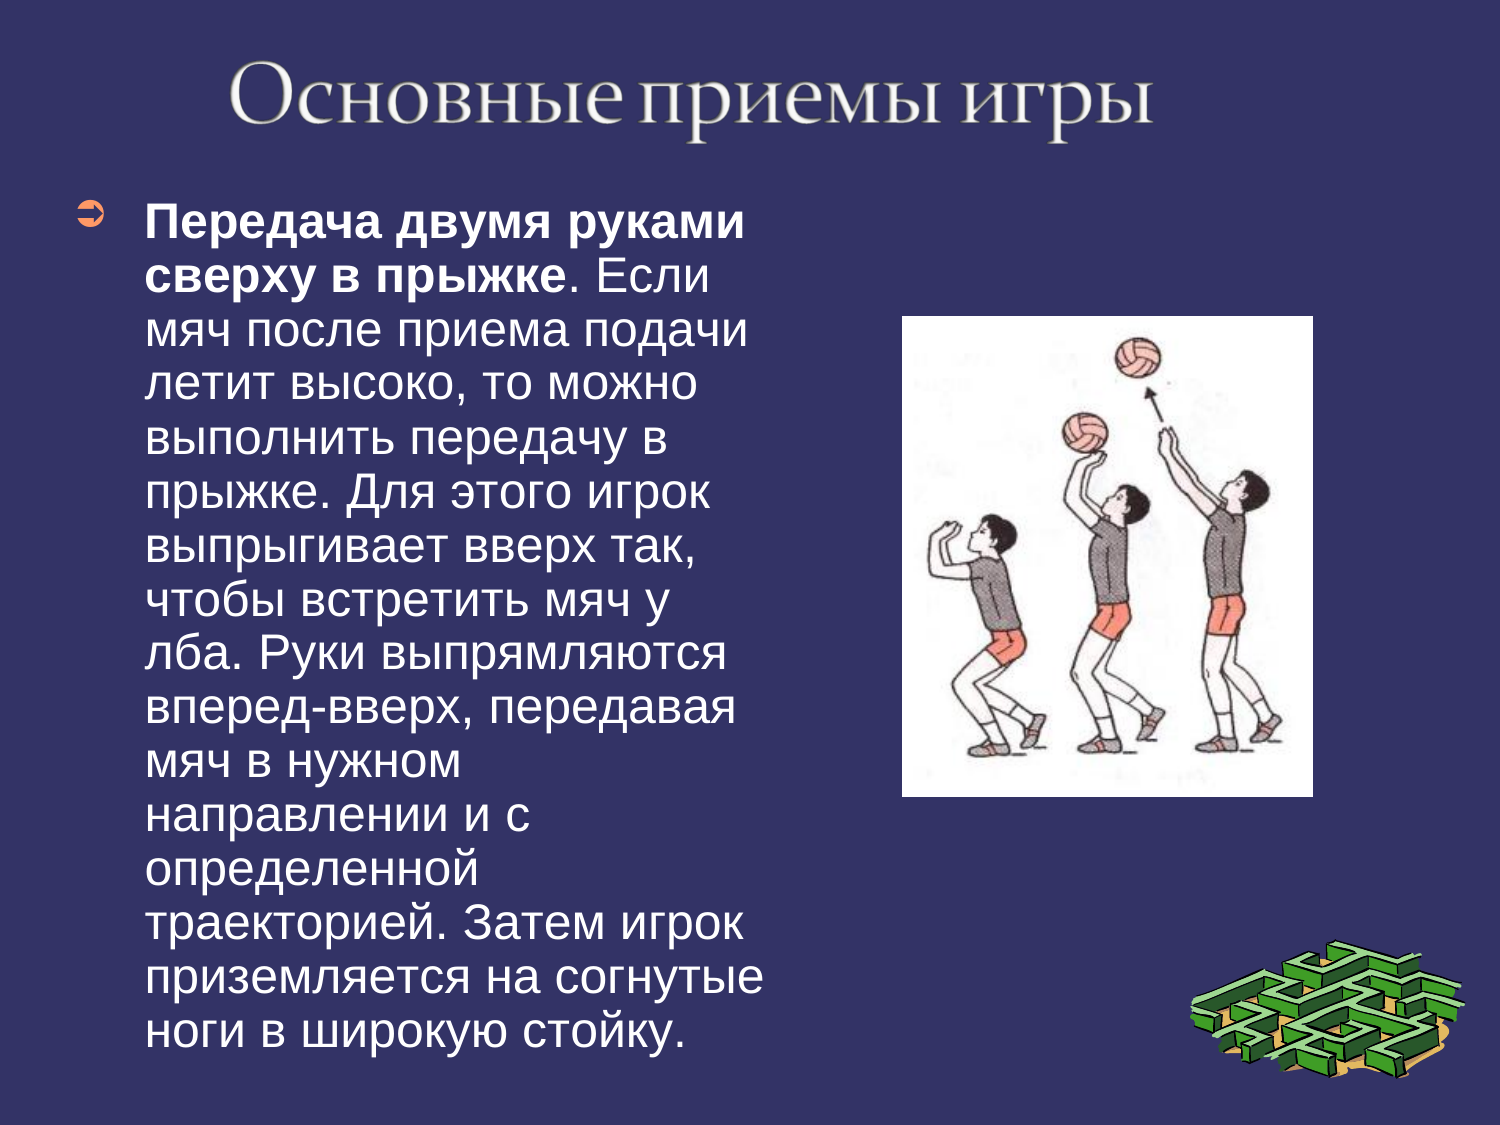

# Передача двумя руками сверху в прыжке. Если мяч после приема подачи летит высоко, то можно выполнить передачу в прыжке. Для этого игрок выпрыгивает вверх так, чтобы встретить мяч у лба. Руки выпрямляются вперед-вверх, передавая мяч в нужном направлении и с определенной траекторией. Затем игрок приземляется на согнутые ноги в широкую стойку.